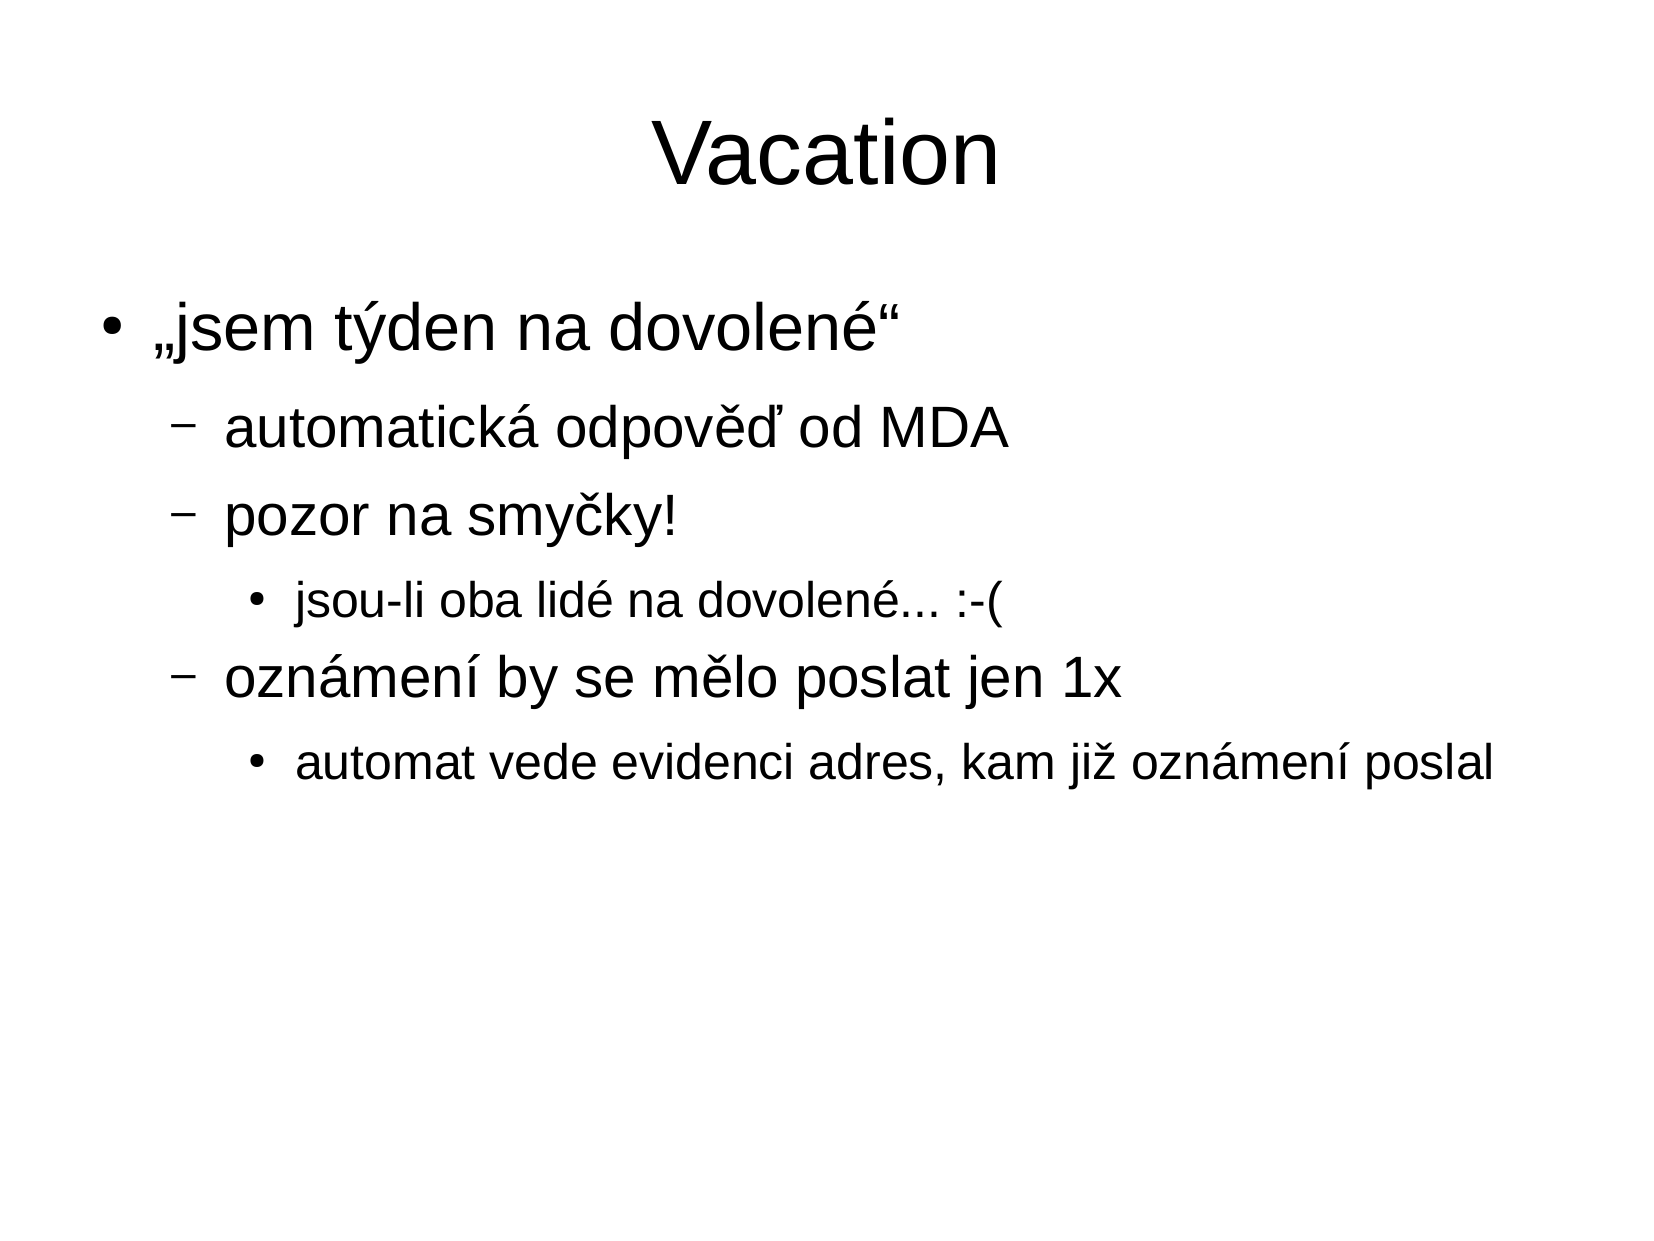

# Vacation
„jsem týden na dovolené“
automatická odpověď od MDA
pozor na smyčky!
jsou-li oba lidé na dovolené... :-(
oznámení by se mělo poslat jen 1x
automat vede evidenci adres, kam již oznámení poslal